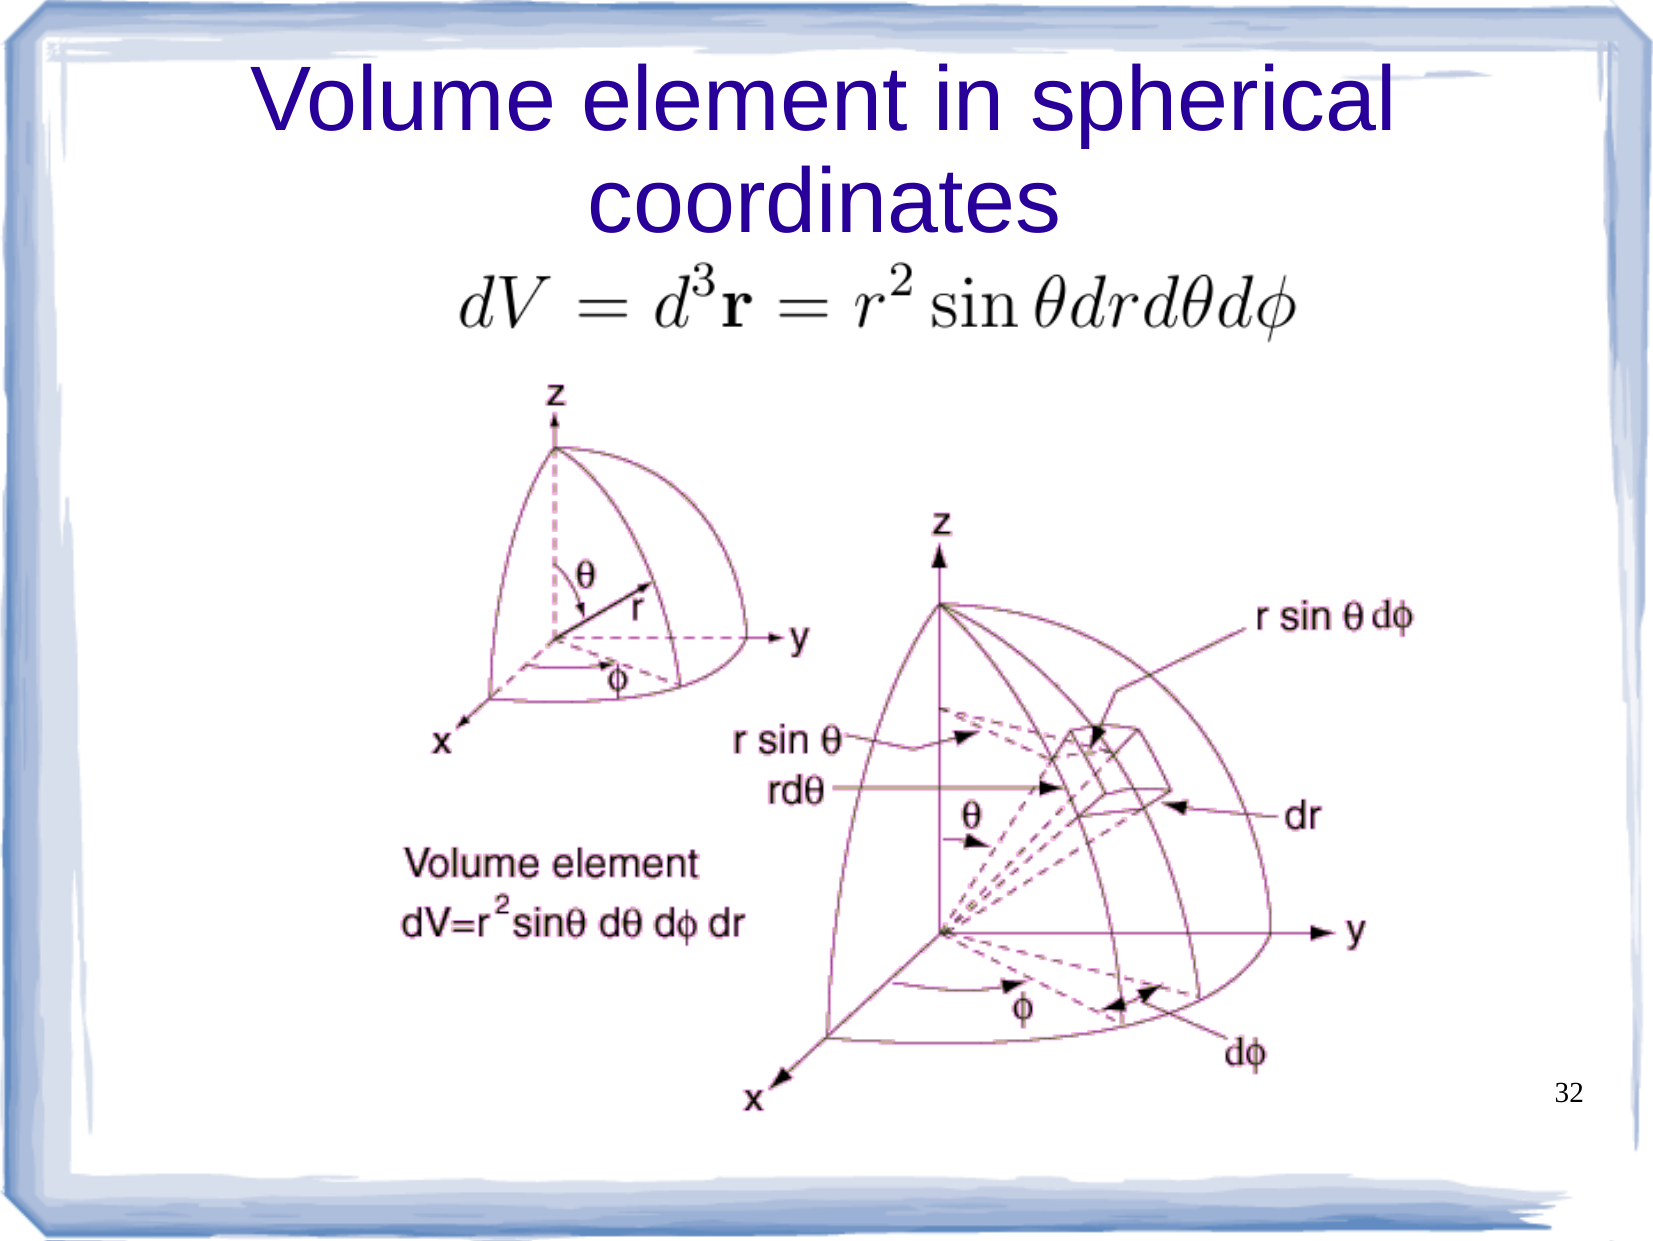

# Volume element in spherical coordinates
32